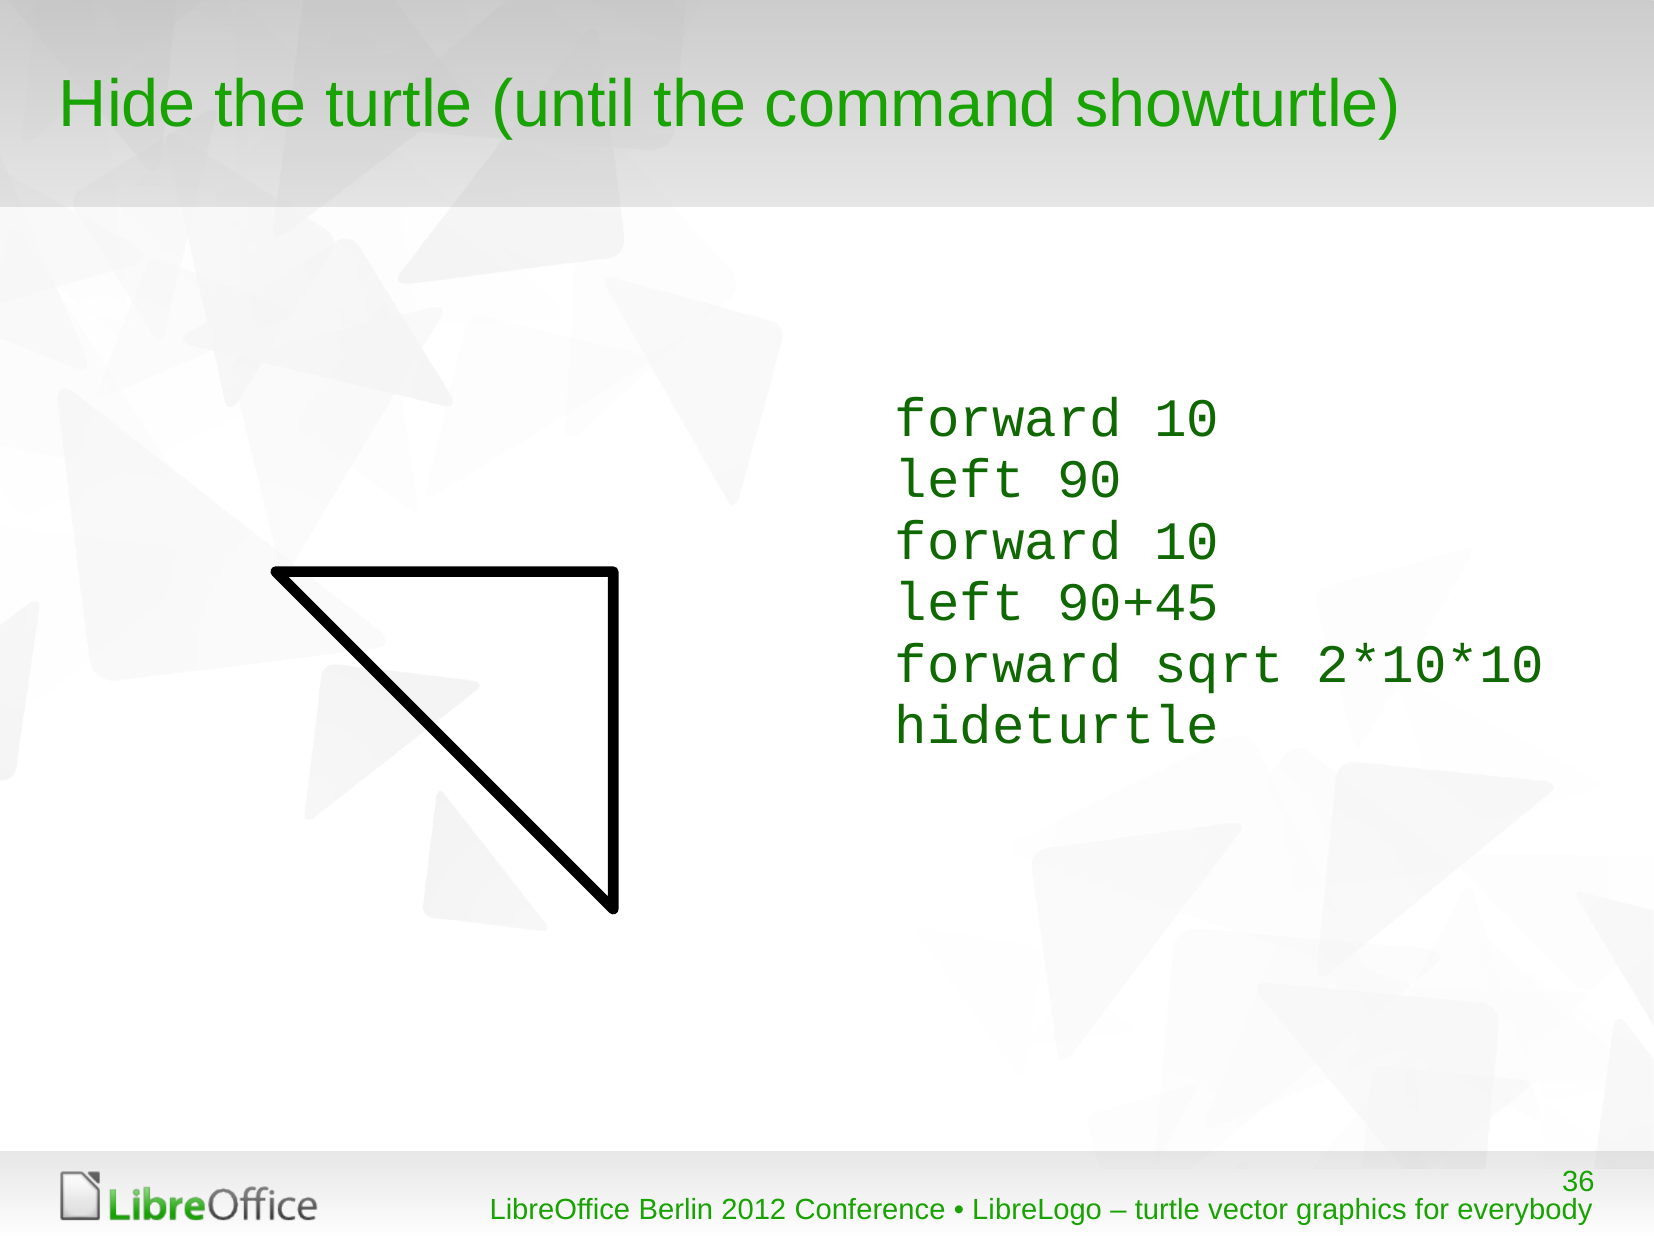

# Hide the turtle (until the command showturtle)
forward 10
left 90
forward 10
left 90+45
forward sqrt 2*10*10
hideturtle
36
LibreOffice Berlin 2012 Conference • LibreLogo – turtle vector graphics for everybody